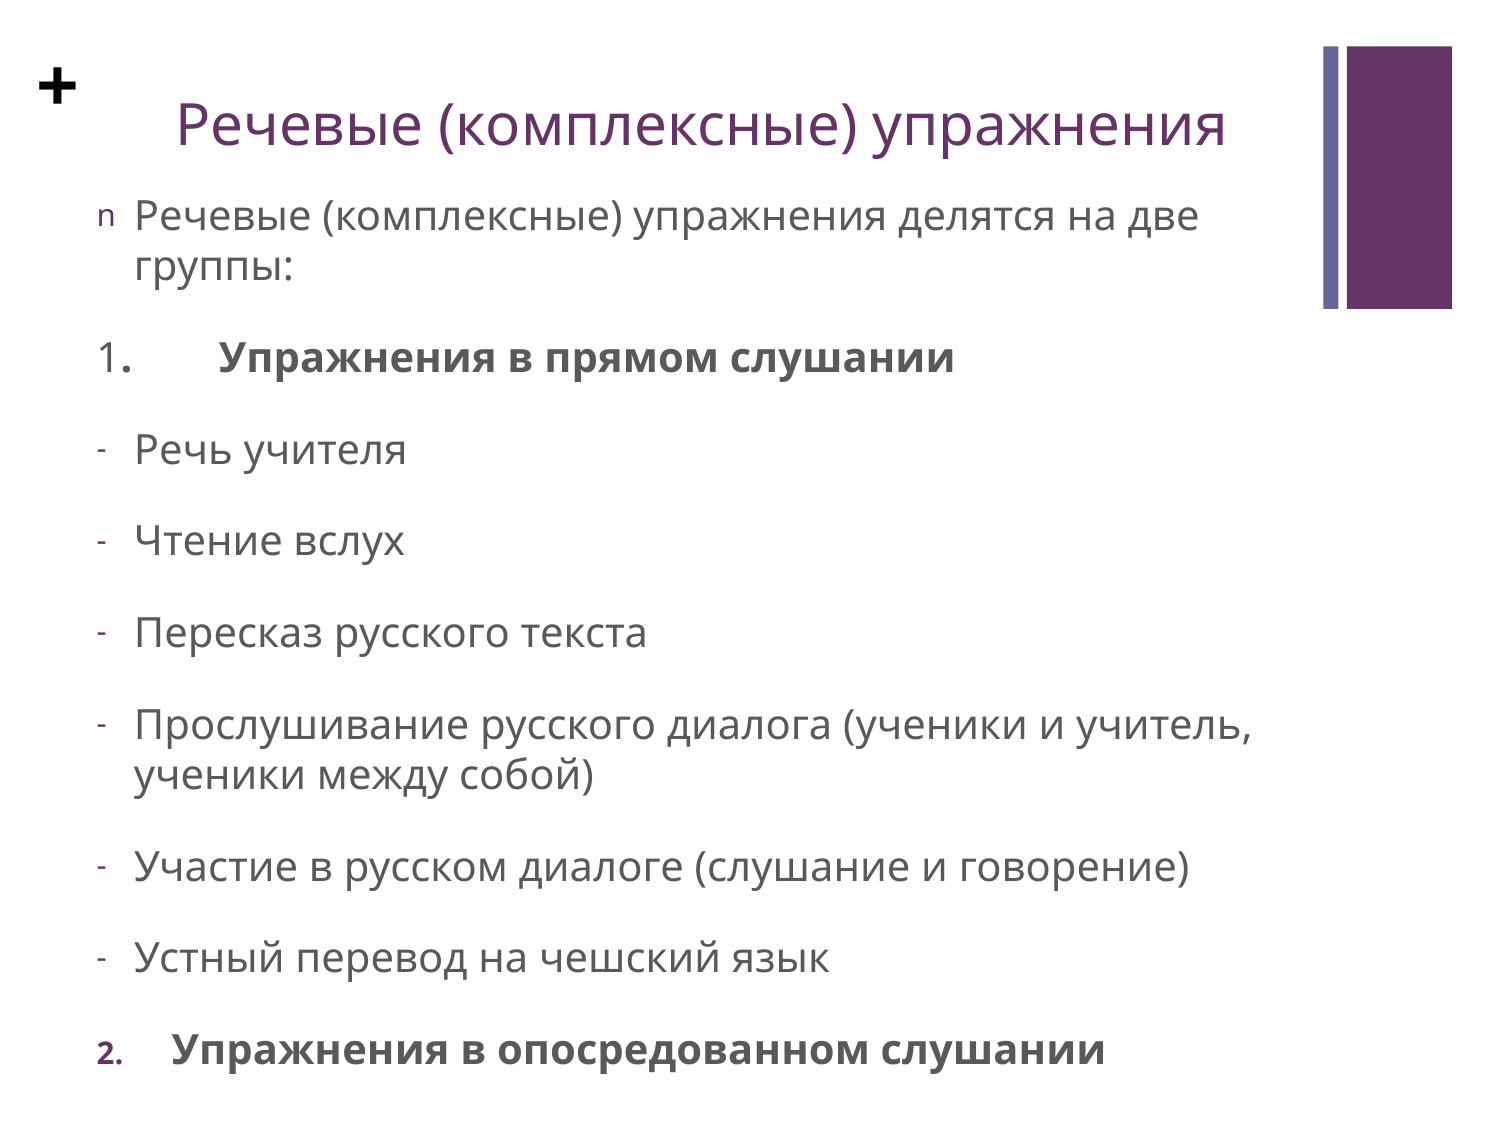

# Речевые (комплексные) упражнения
Речевые (комплексные) упражнения делятся на две группы:
1. Упражнения в прямом слушании
Речь учителя
Чтение вслух
Пересказ русского текста
Прослушивание русского диалога (ученики и учитель, ученики между собой)
Участие в русском диалоге (слушание и говорение)
Устный перевод на чешский язык
Упражнения в опосредованном слушании
Прослушивание русского звукового текста
Устный перевод на чешский язык
Прослушивание радио- или телепередачи